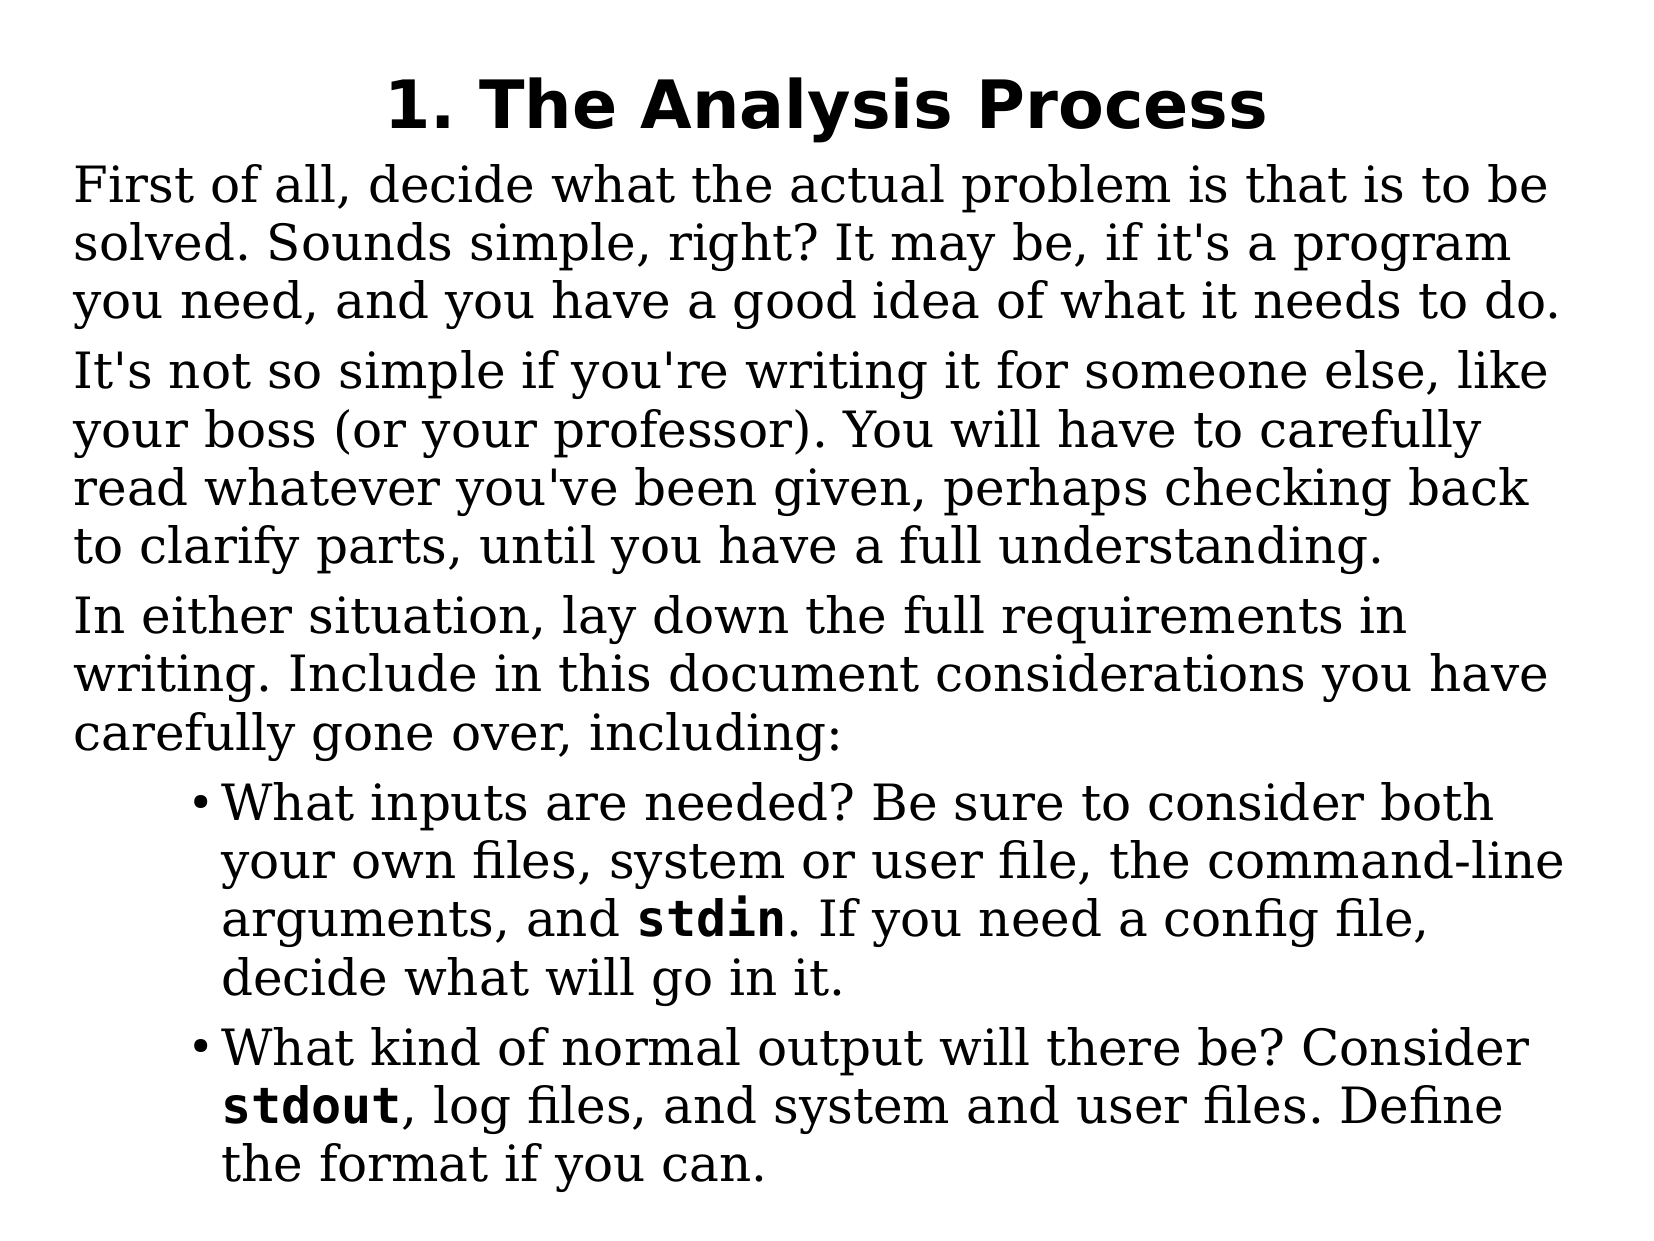

1. The Analysis Process
First of all, decide what the actual problem is that is to be solved. Sounds simple, right? It may be, if it's a program you need, and you have a good idea of what it needs to do.
It's not so simple if you're writing it for someone else, like your boss (or your professor). You will have to carefully read whatever you've been given, perhaps checking back to clarify parts, until you have a full understanding.
In either situation, lay down the full requirements in writing. Include in this document considerations you have carefully gone over, including:
What inputs are needed? Be sure to consider both your own files, system or user file, the command-line arguments, and stdin. If you need a config file, decide what will go in it.
What kind of normal output will there be? Consider stdout, log files, and system and user files. Define the format if you can.